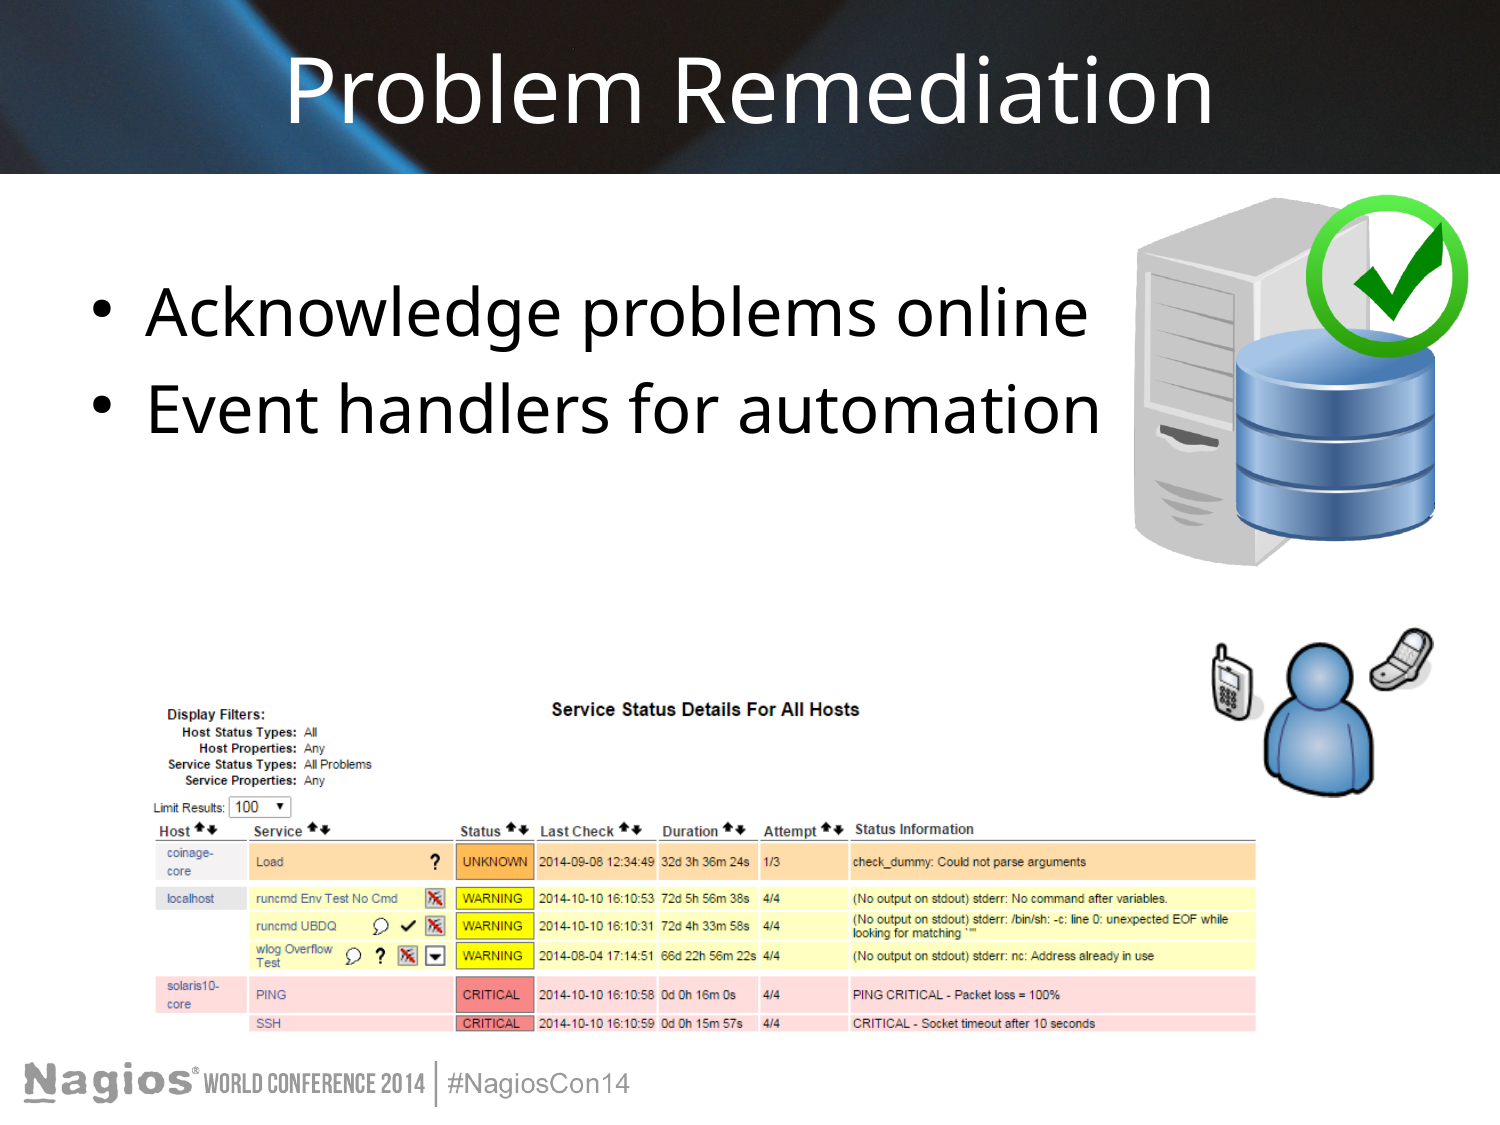

# Problem Remediation
Acknowledge problems online
Event handlers for automation